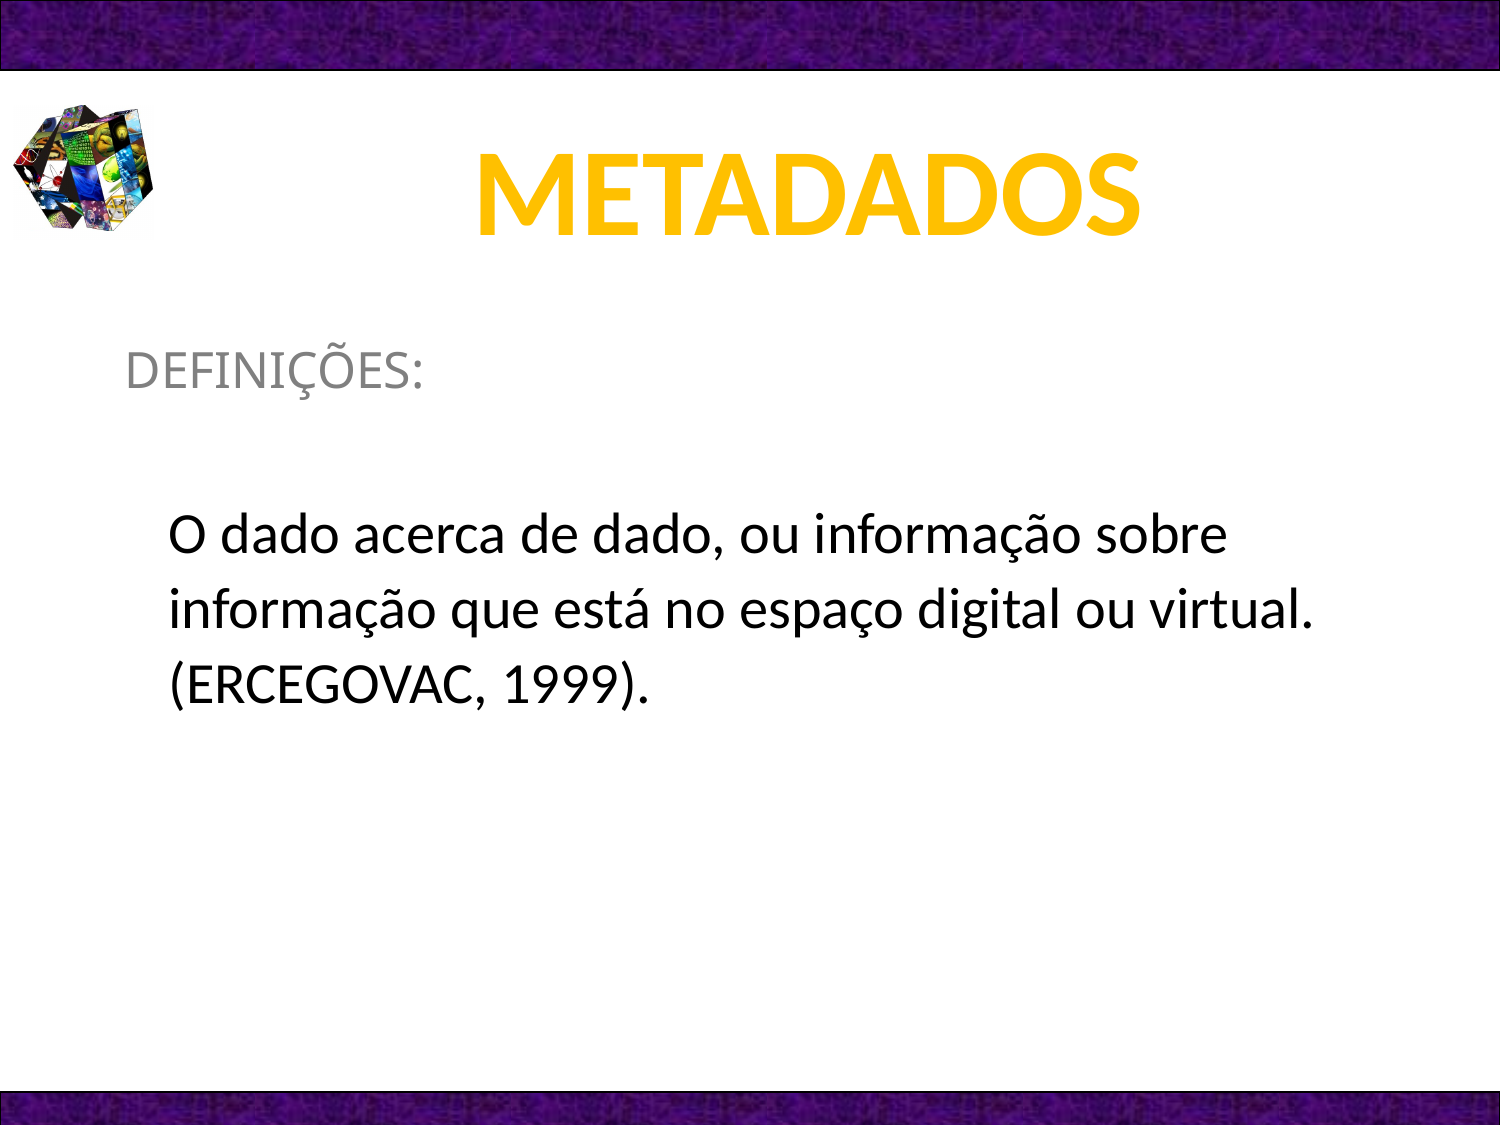

METADADOS
  DEFINIÇÕES:
O dado acerca de dado, ou informação sobre informação que está no espaço digital ou virtual. (ERCEGOVAC, 1999).